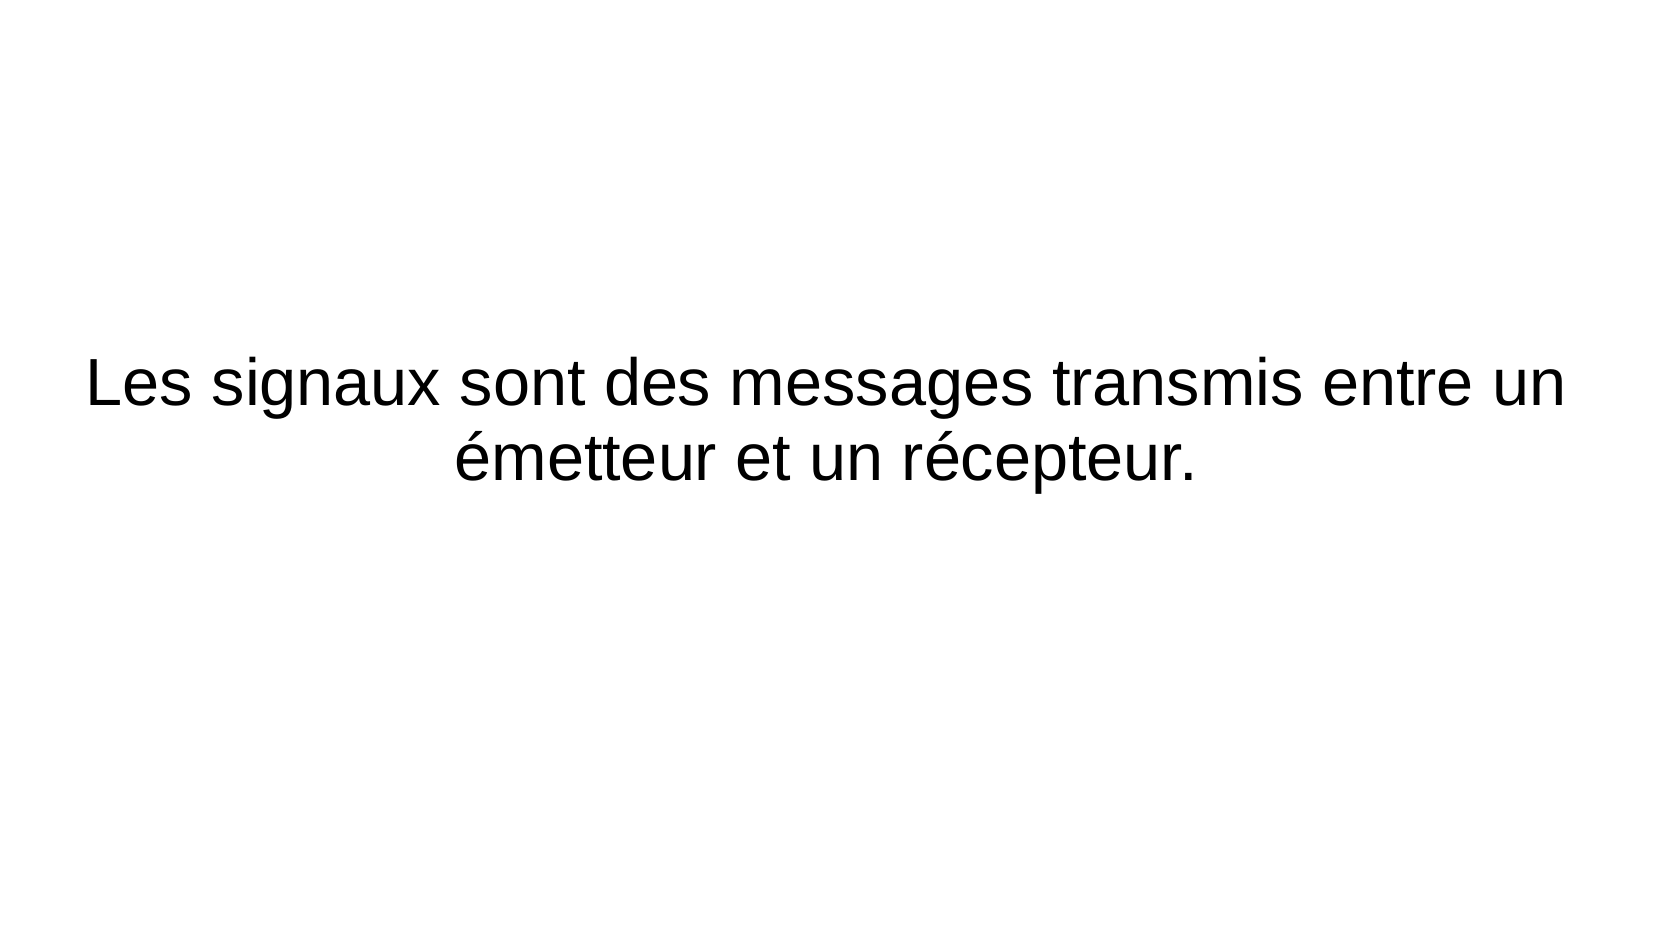

# Les signaux sont des messages transmis entre un émetteur et un récepteur.